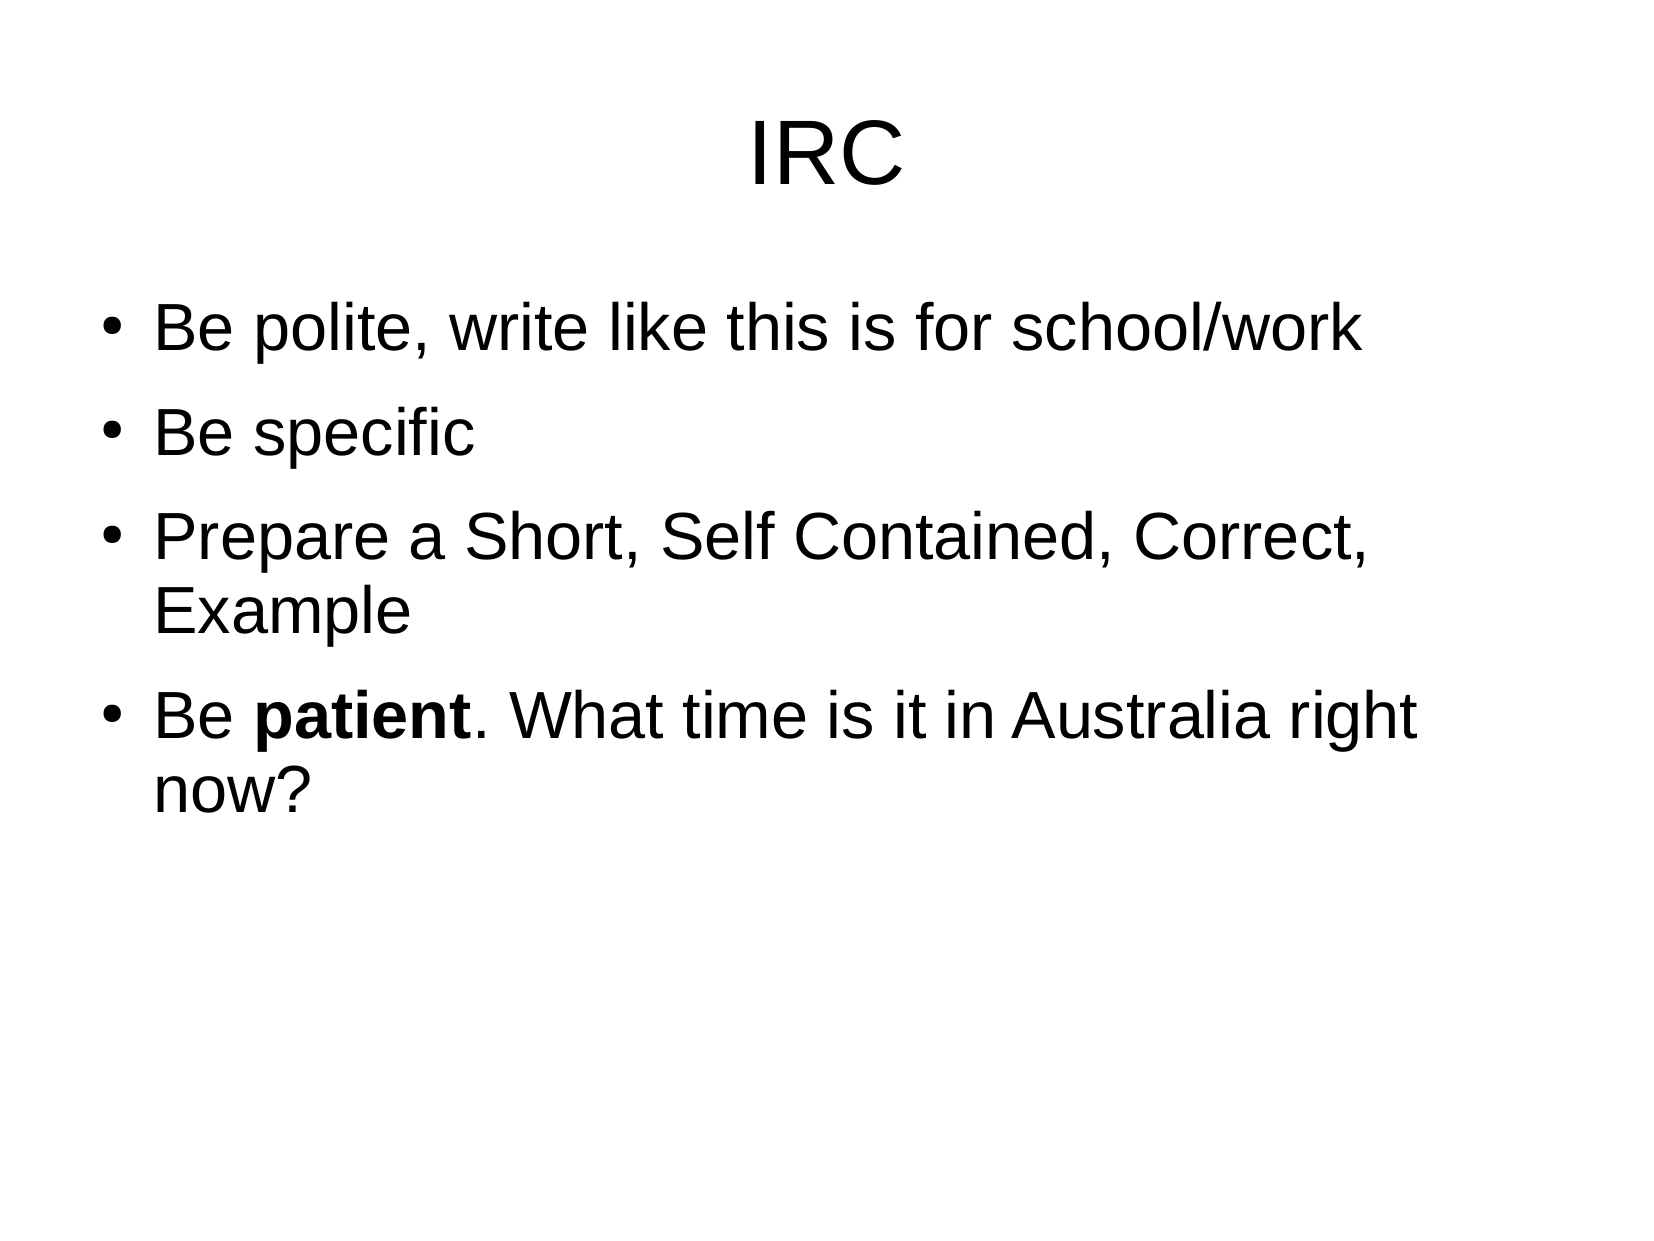

# IRC
Be polite, write like this is for school/work
Be specific
Prepare a Short, Self Contained, Correct, Example
Be patient. What time is it in Australia right now?